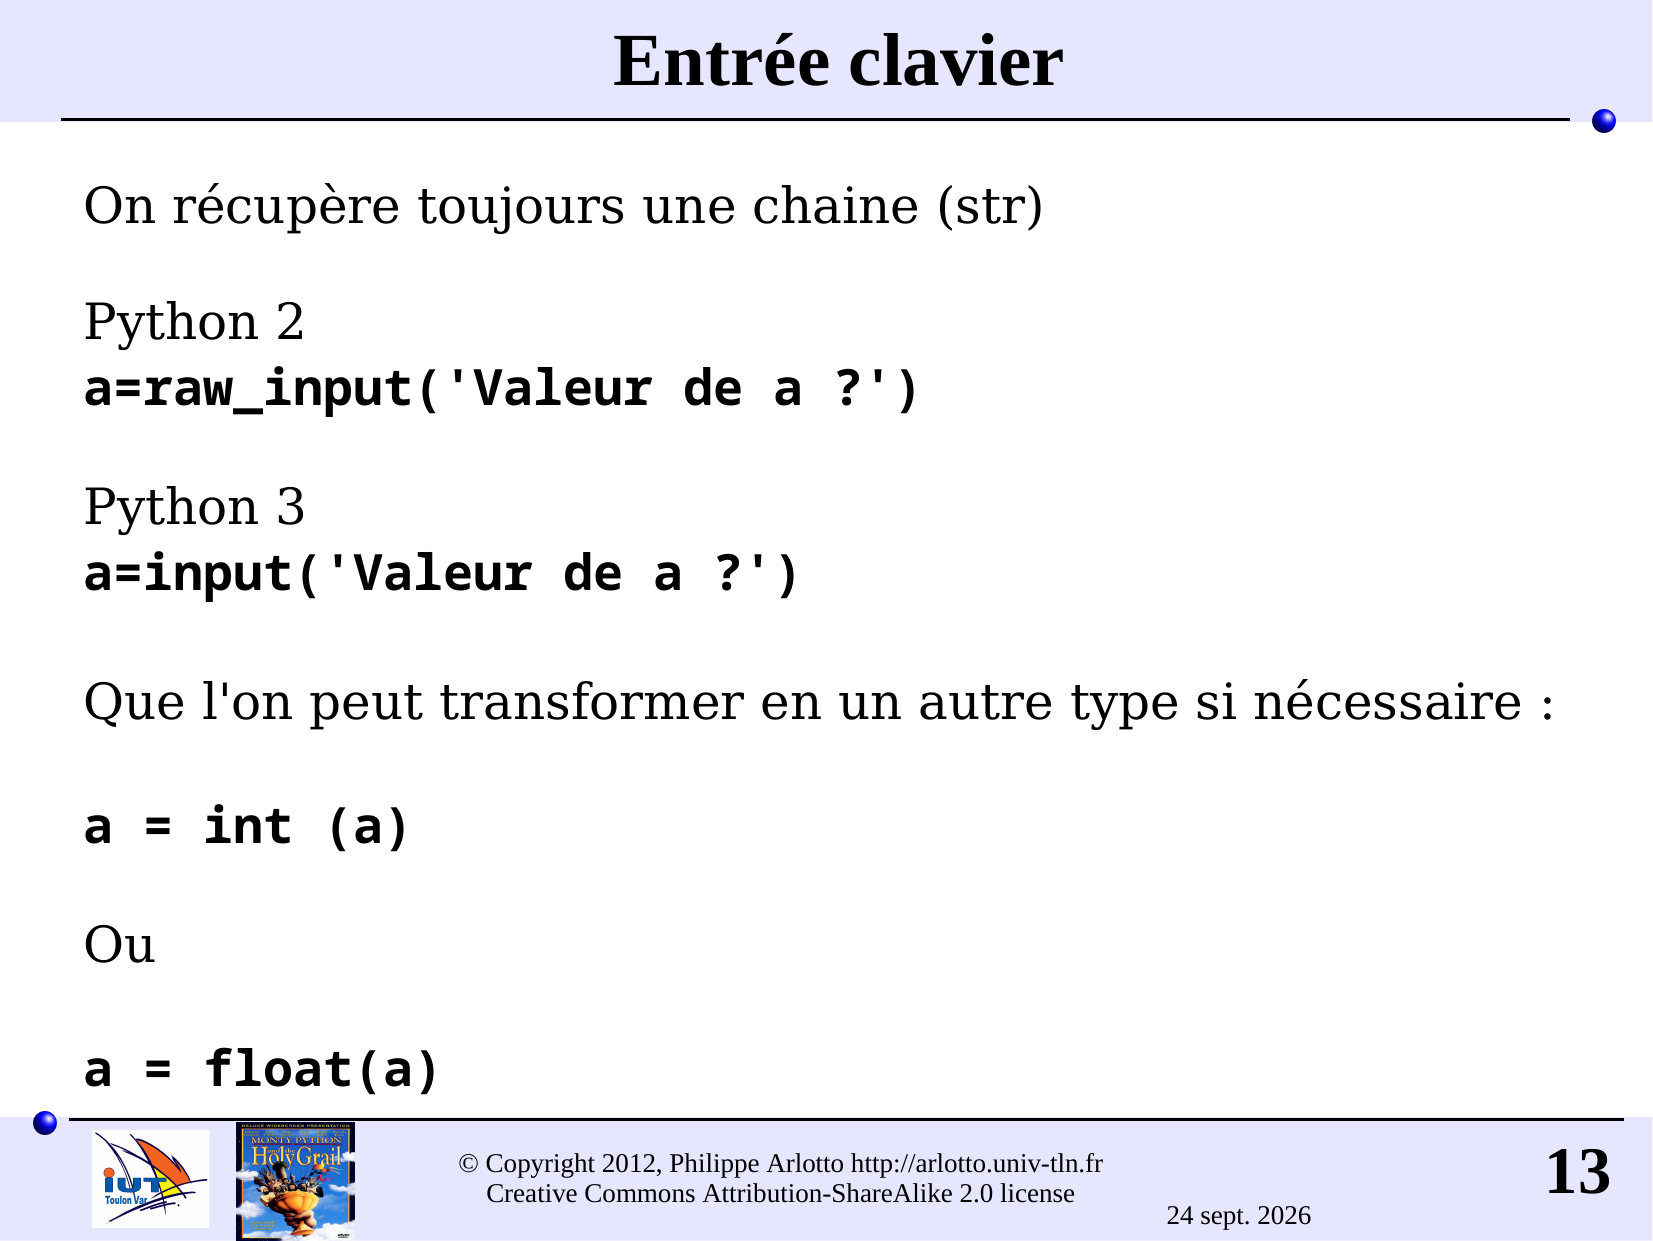

# Entrée clavier
On récupère toujours une chaine (str)
Python 2
a=raw_input('Valeur de a ?')
Python 3
a=input('Valeur de a ?')
Que l'on peut transformer en un autre type si nécessaire :
a = int (a)
Ou
a = float(a)